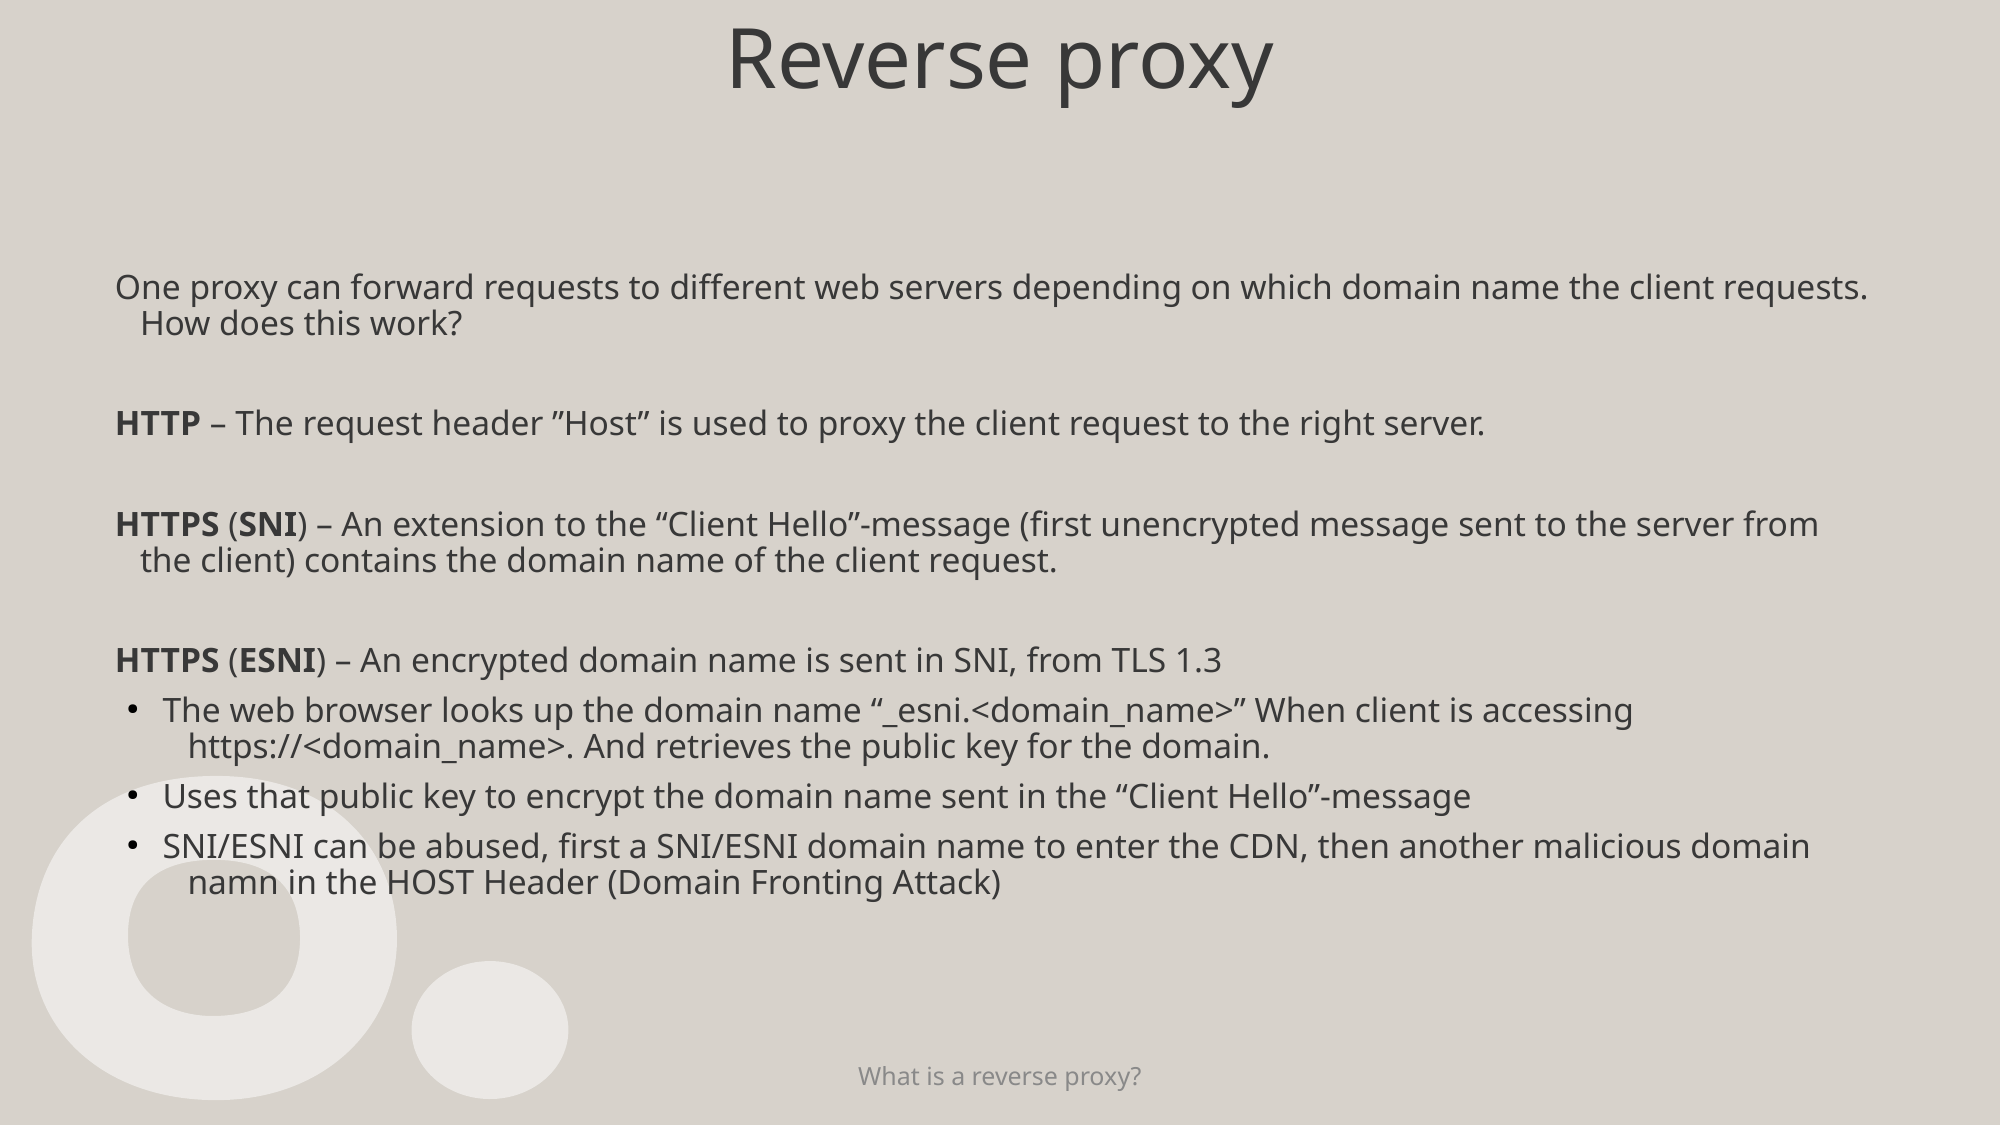

Reverse proxy
# One proxy can forward requests to different web servers depending on which domain name the client requests. How does this work?
HTTP – The request header ”Host” is used to proxy the client request to the right server.
HTTPS (SNI) – An extension to the “Client Hello”-message (first unencrypted message sent to the server from the client) contains the domain name of the client request.
HTTPS (ESNI) – An encrypted domain name is sent in SNI, from TLS 1.3
The web browser looks up the domain name “_esni.<domain_name>” When client is accessing https://<domain_name>. And retrieves the public key for the domain.
Uses that public key to encrypt the domain name sent in the “Client Hello”-message
SNI/ESNI can be abused, first a SNI/ESNI domain name to enter the CDN, then another malicious domain namn in the HOST Header (Domain Fronting Attack)
What is a reverse proxy?